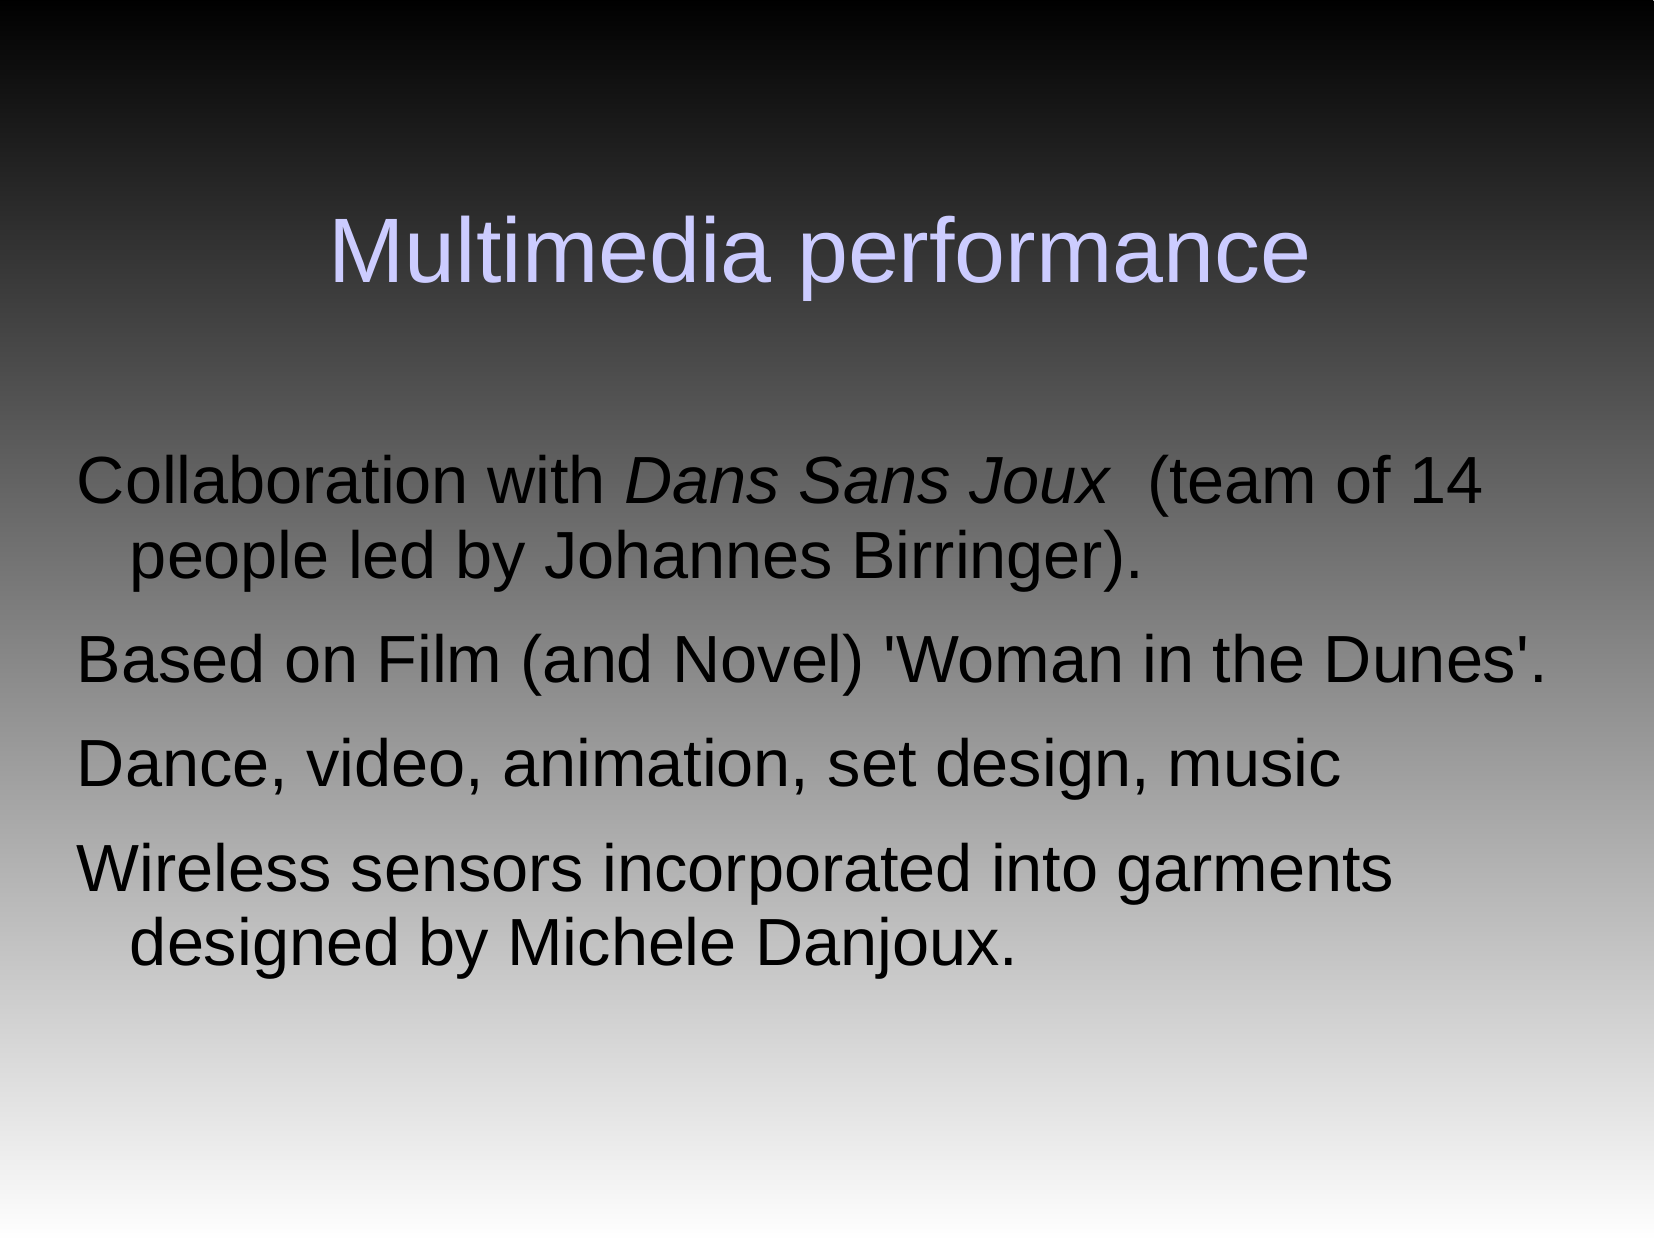

# Multimedia performance
Collaboration with Dans Sans Joux (team of 14 people led by Johannes Birringer).
Based on Film (and Novel) 'Woman in the Dunes'.
Dance, video, animation, set design, music
Wireless sensors incorporated into garments designed by Michele Danjoux.